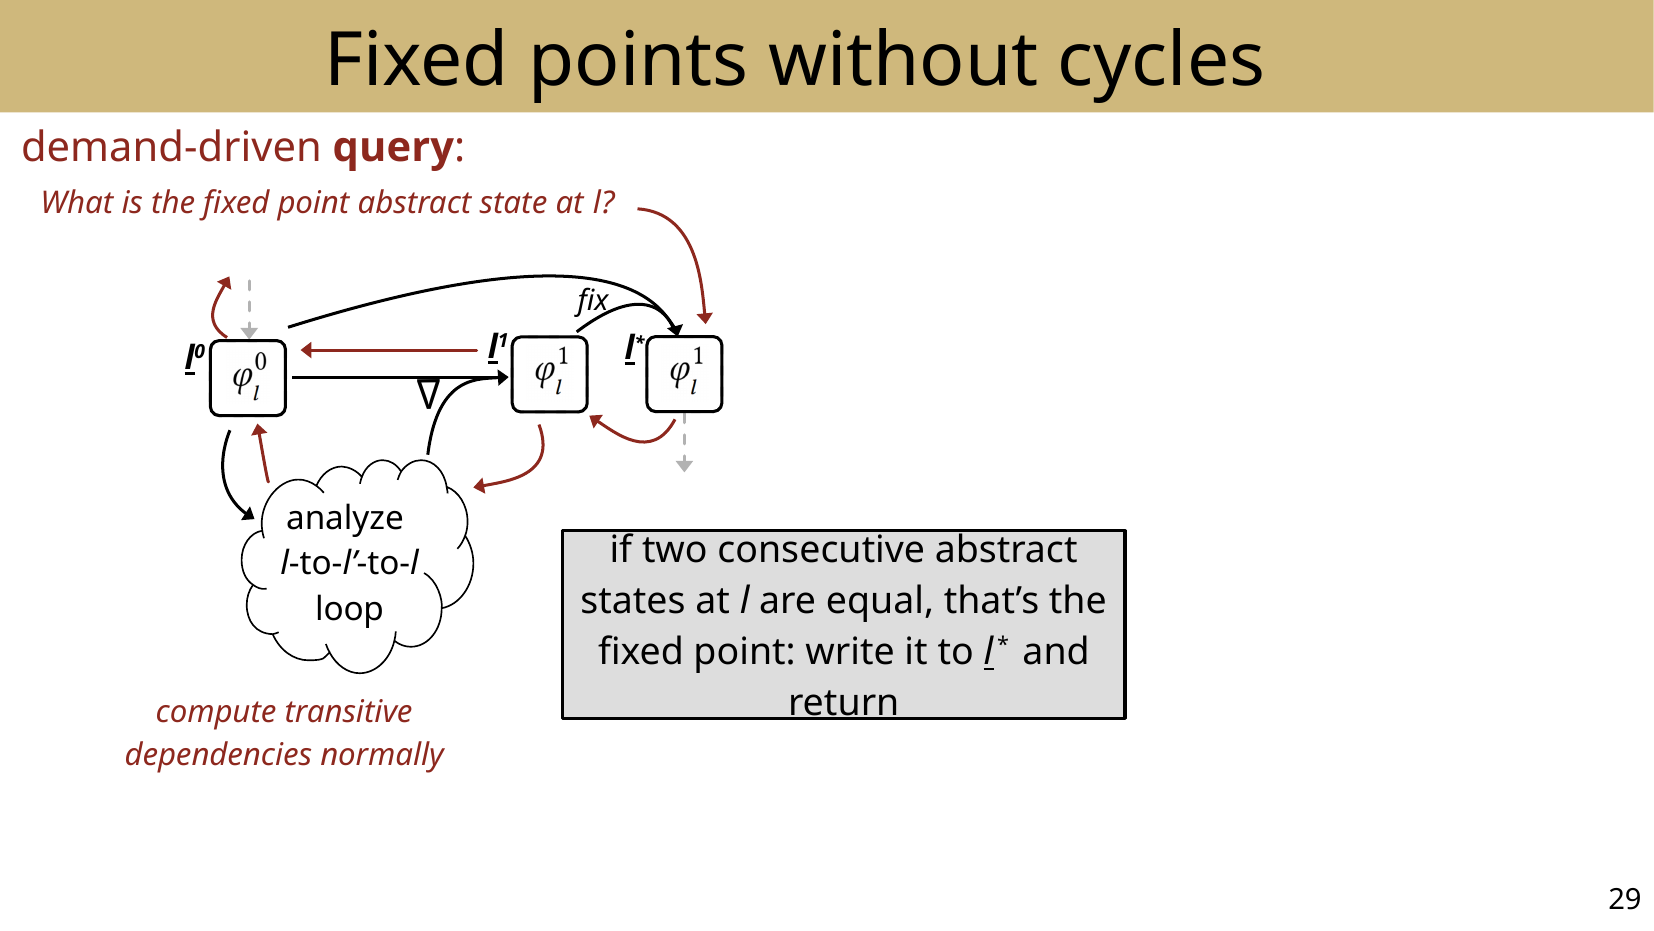

# Fixed points without cycles
demand-driven query:
 What is the fixed point abstract state at l?
fix
l1
l*
l0
?
?
?
?
Δ
analyze
l-to-l’-to-l
loop
if two consecutive abstract states at l are equal, that’s the fixed point: write it to l* and return
compute transitive dependencies normally